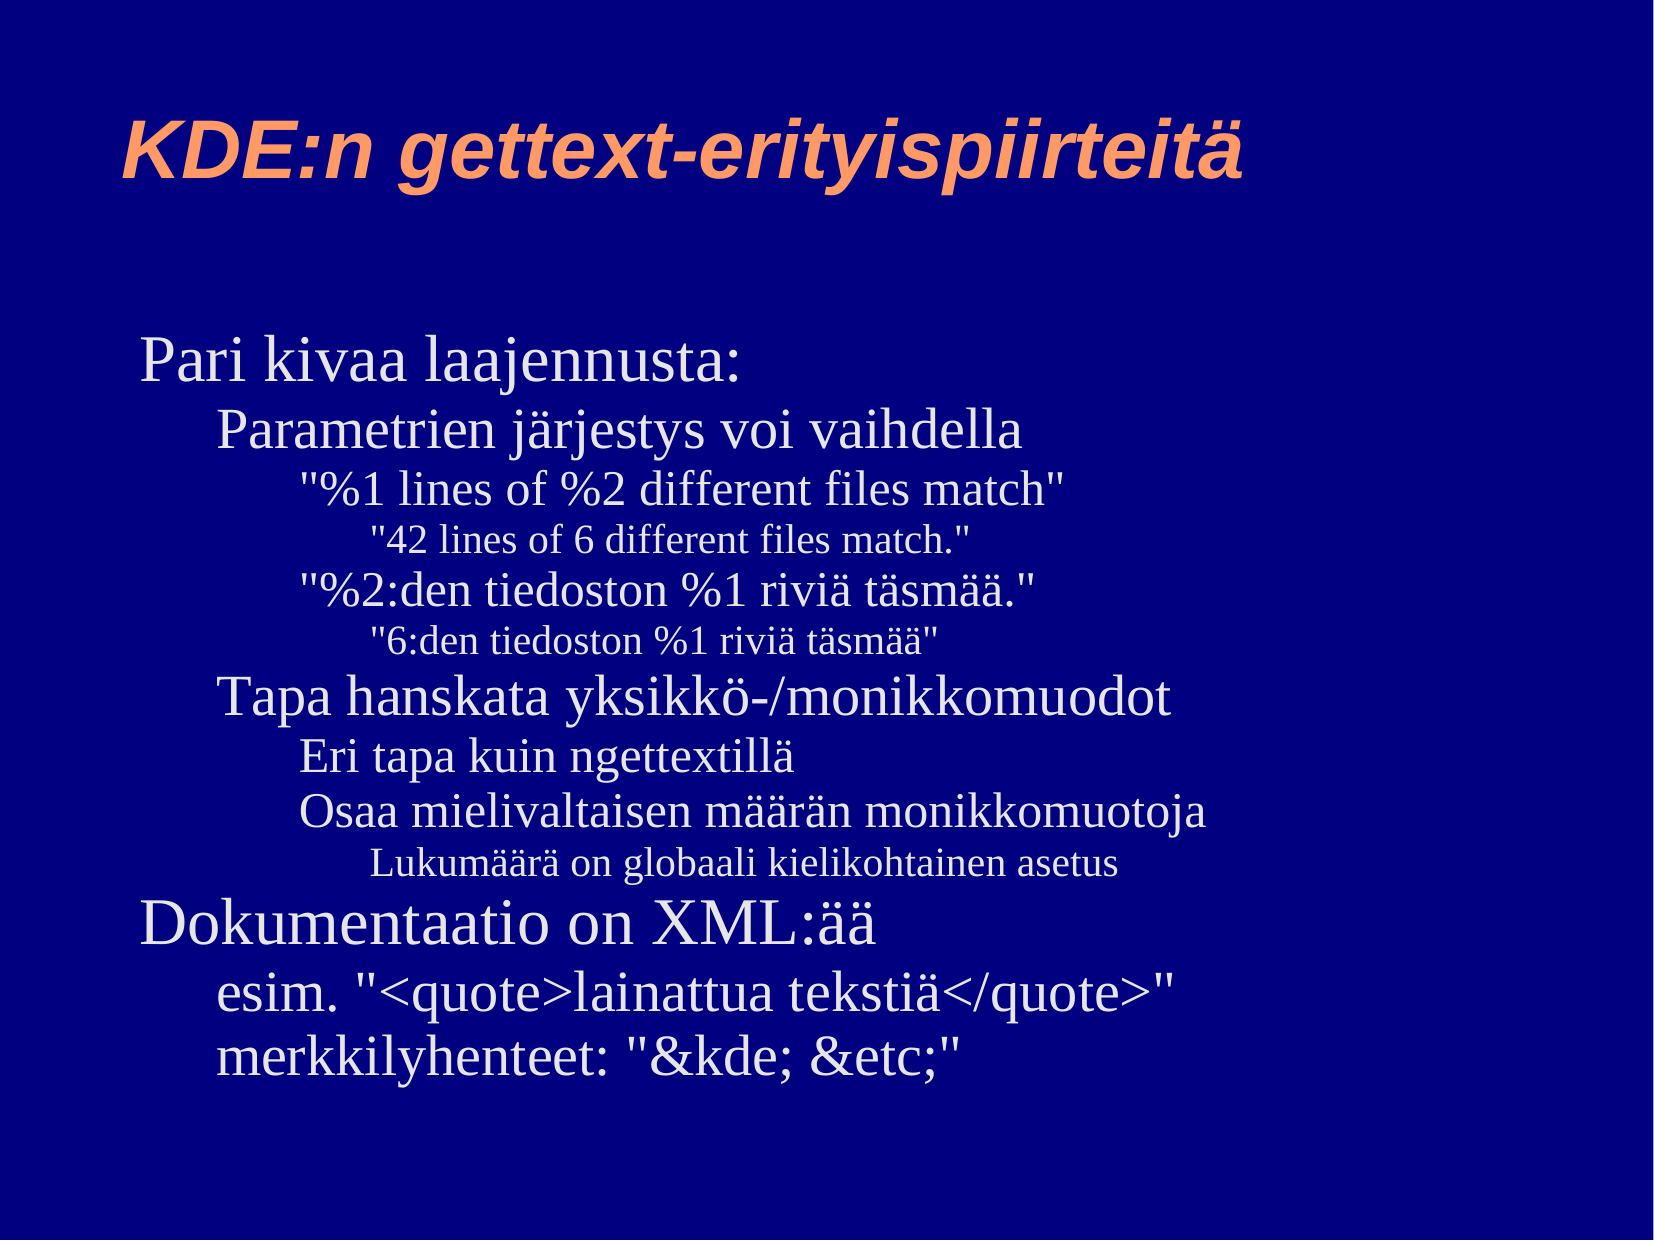

# KDE:n gettext-erityispiirteitä
Pari kivaa laajennusta:
Parametrien järjestys voi vaihdella
"%1 lines of %2 different files match"
"42 lines of 6 different files match."
"%2:den tiedoston %1 riviä täsmää."
"6:den tiedoston %1 riviä täsmää"
Tapa hanskata yksikkö-/monikkomuodot
Eri tapa kuin ngettextillä
Osaa mielivaltaisen määrän monikkomuotoja
Lukumäärä on globaali kielikohtainen asetus
Dokumentaatio on XML:ää
esim. "<quote>lainattua tekstiä</quote>"
merkkilyhenteet: "&kde; &etc;"